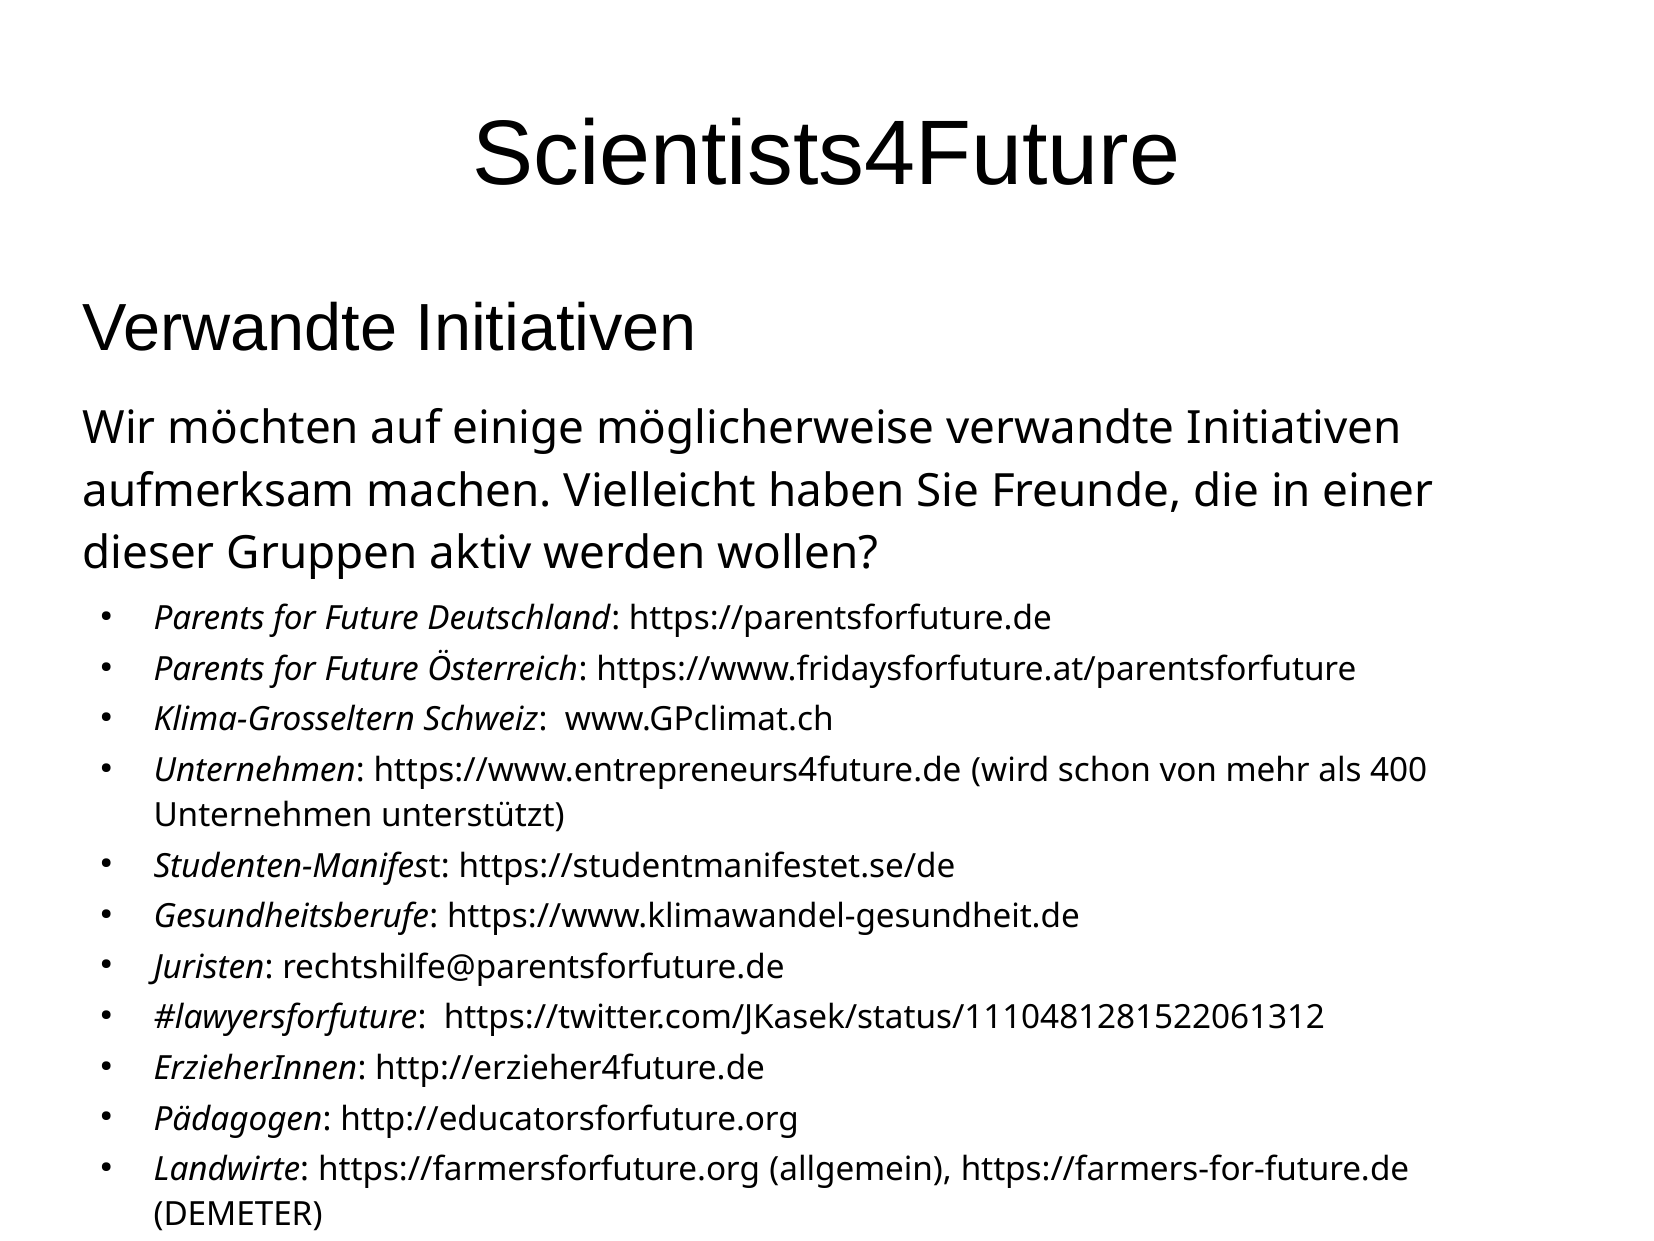

# Scientists4Future
Verwandte Initiativen
Wir möchten auf einige möglicherweise verwandte Initiativen aufmerksam machen. Vielleicht haben Sie Freunde, die in einer dieser Gruppen aktiv werden wollen?
Parents for Future Deutschland: https://parentsforfuture.de
Parents for Future Österreich: https://www.fridaysforfuture.at/parentsforfuture
Klima-Grosseltern Schweiz: www.GPclimat.ch
Unternehmen: https://www.entrepreneurs4future.de (wird schon von mehr als 400 Unternehmen unterstützt)
Studenten-Manifest: https://studentmanifestet.se/de
Gesundheitsberufe: https://www.klimawandel-gesundheit.de
Juristen: rechtshilfe@parentsforfuture.de
#lawyersforfuture: https://twitter.com/JKasek/status/1110481281522061312
ErzieherInnen: http://erzieher4future.de
Pädagogen: http://educatorsforfuture.org
Landwirte: https://farmersforfuture.org (allgemein), https://farmers-for-future.de (DEMETER)
Software Developers for Future: https://developersforfuture.org/ (international)
Banker: https://www.bankersforclimate.com/ (international)